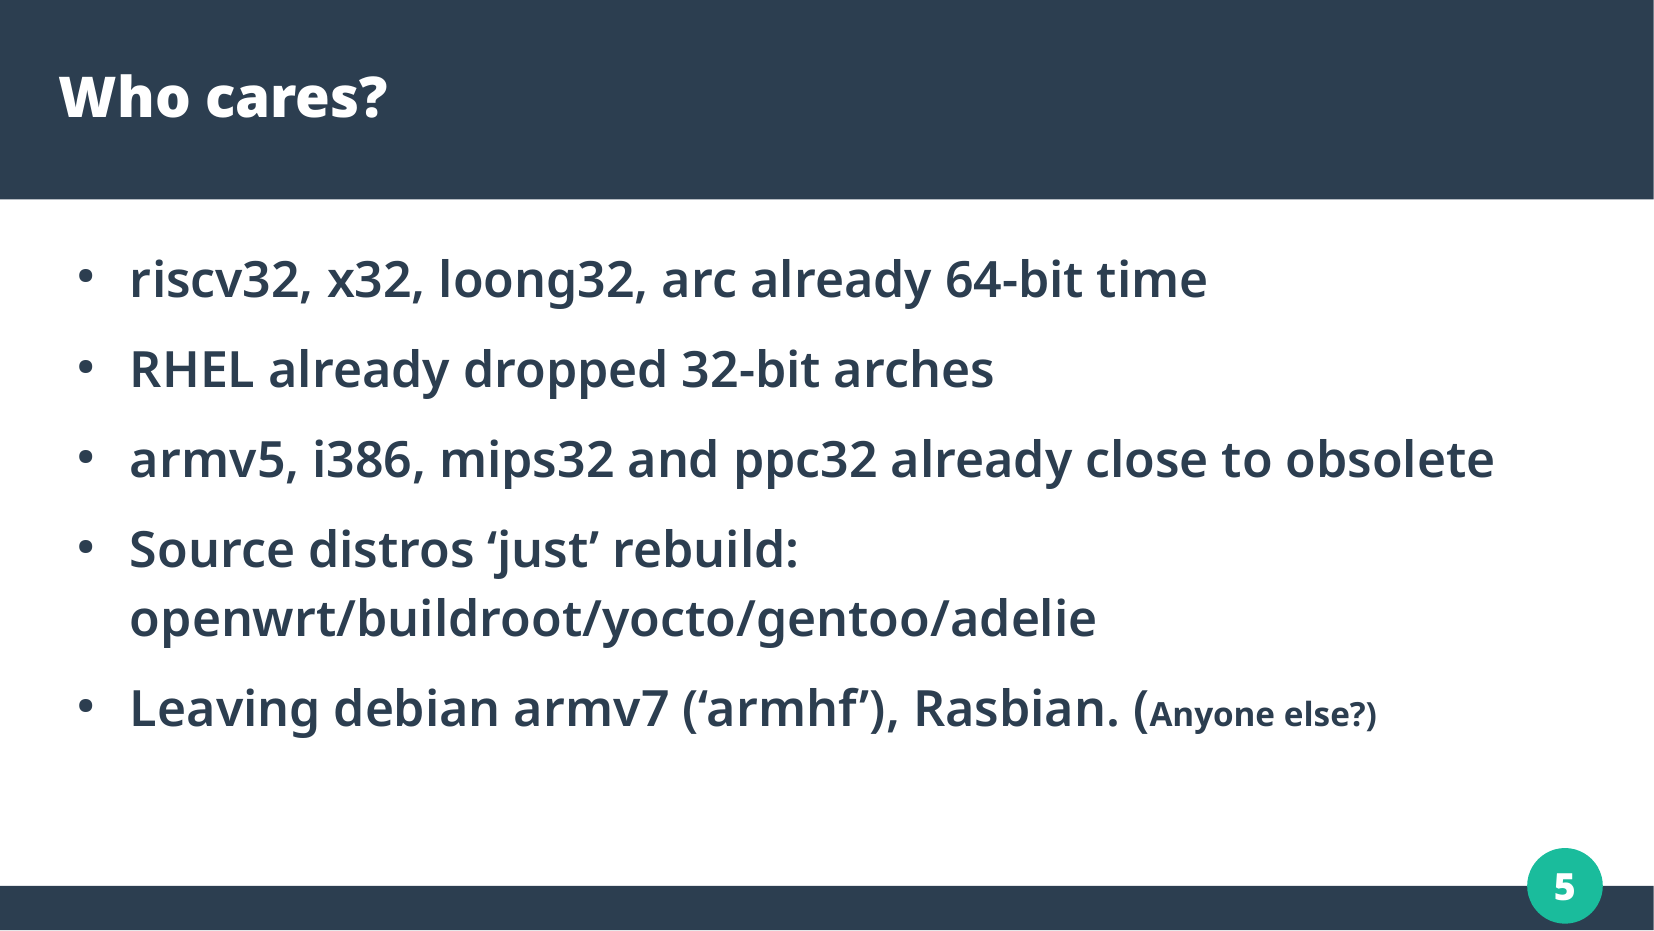

# Who cares?
riscv32, x32, loong32, arc already 64-bit time
RHEL already dropped 32-bit arches
armv5, i386, mips32 and ppc32 already close to obsolete
Source distros ‘just’ rebuild: openwrt/buildroot/yocto/gentoo/adelie
Leaving debian armv7 (‘armhf’), Rasbian. (Anyone else?)